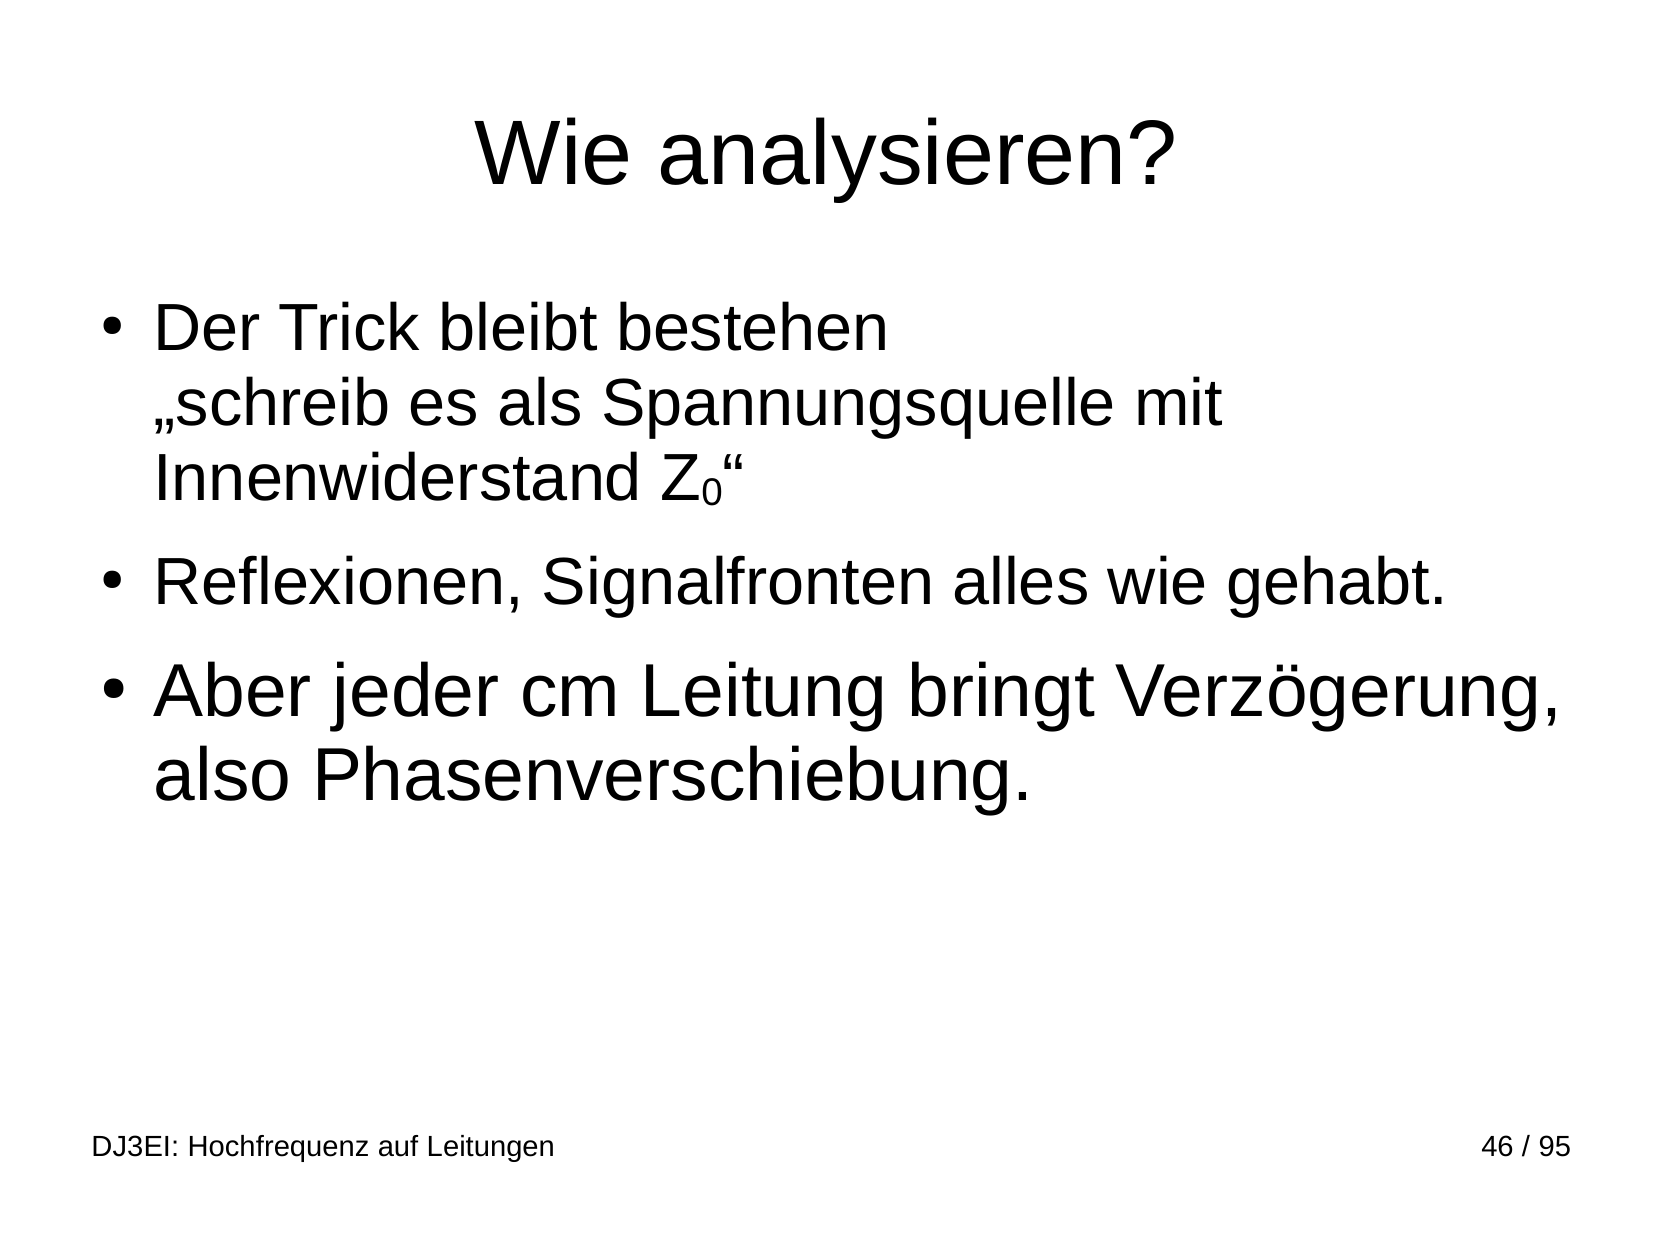

# Wie analysieren?
Der Trick bleibt bestehen
„schreib es als Spannungsquelle mit Innenwiderstand Z0“
Reflexionen, Signalfronten alles wie gehabt.
Aber jeder cm Leitung bringt Verzögerung,
also Phasenverschiebung.